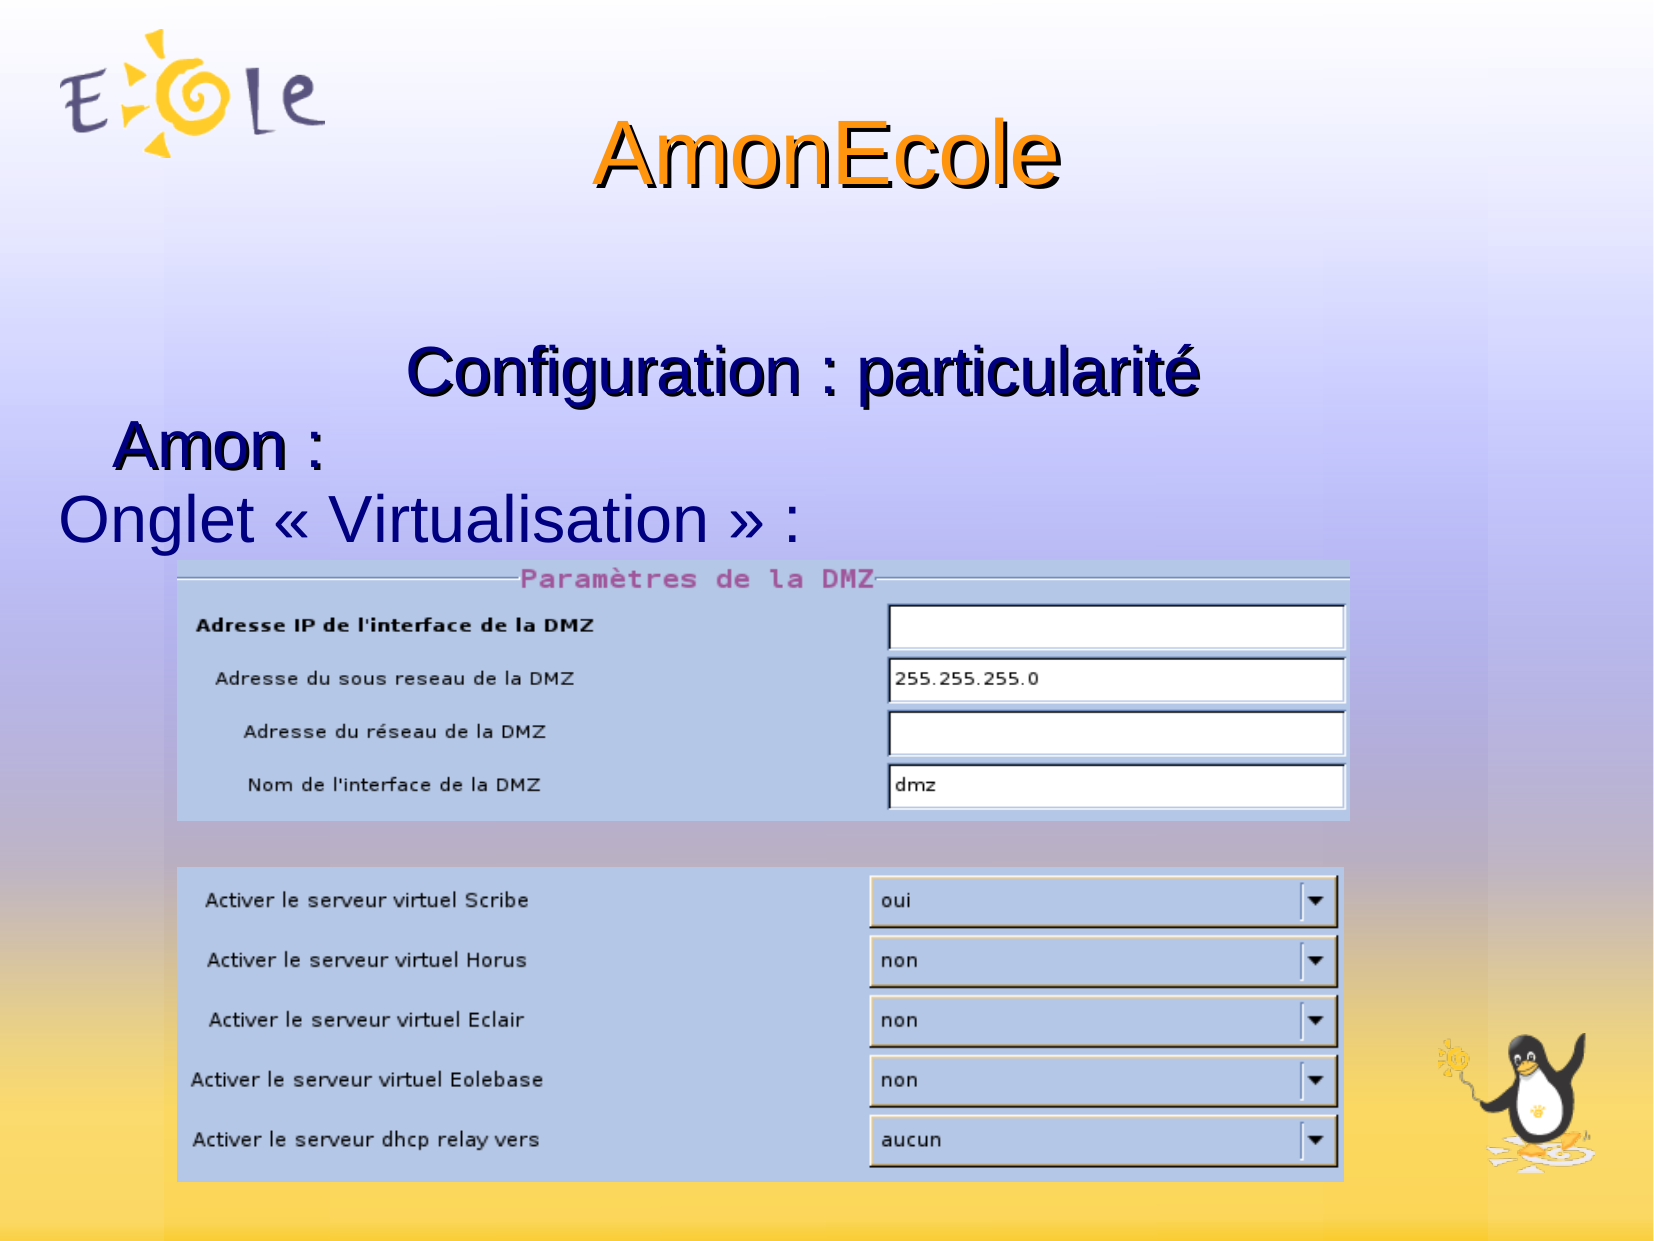

# AmonEcole
Configuration : particularité
 Amon :
Onglet « Virtualisation » :